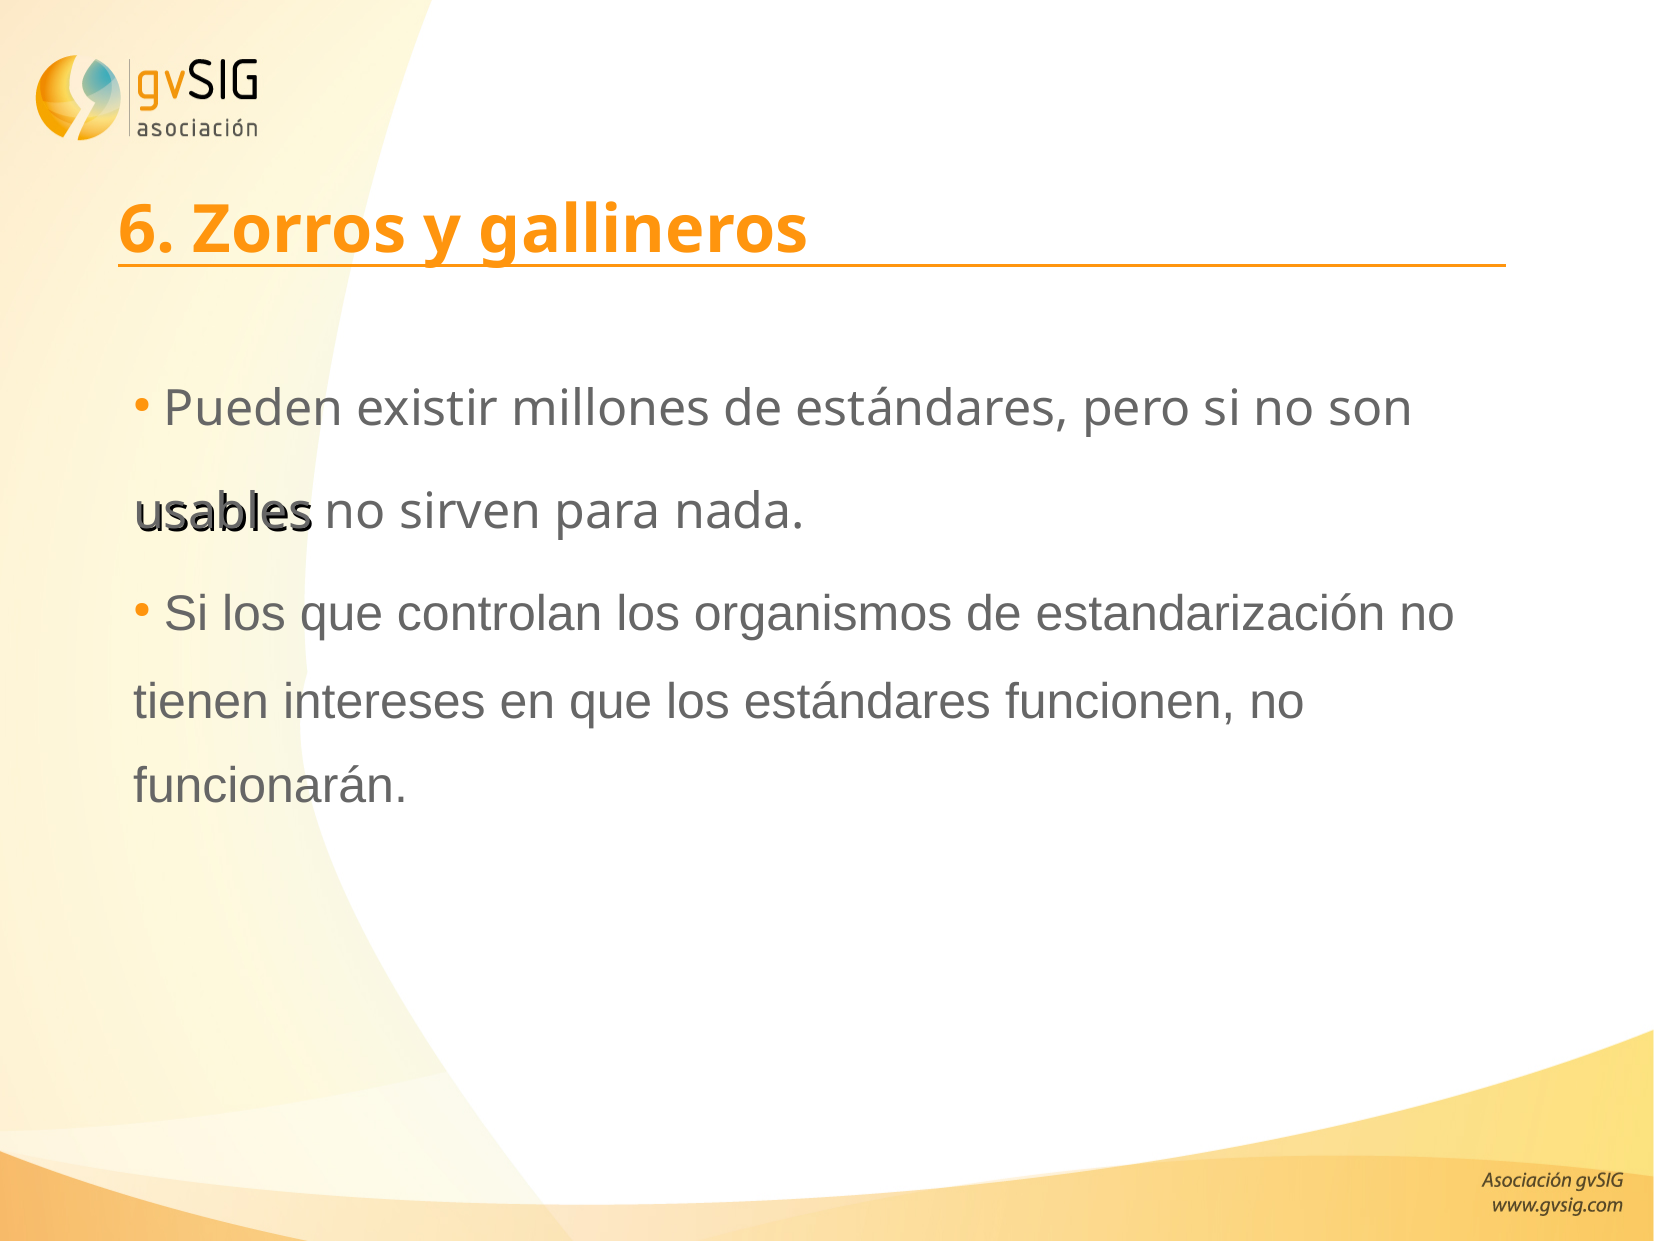

# 6. Zorros y gallineros
 Pueden existir millones de estándares, pero si no son usables no sirven para nada.
 Si los que controlan los organismos de estandarización no tienen intereses en que los estándares funcionen, no funcionarán.